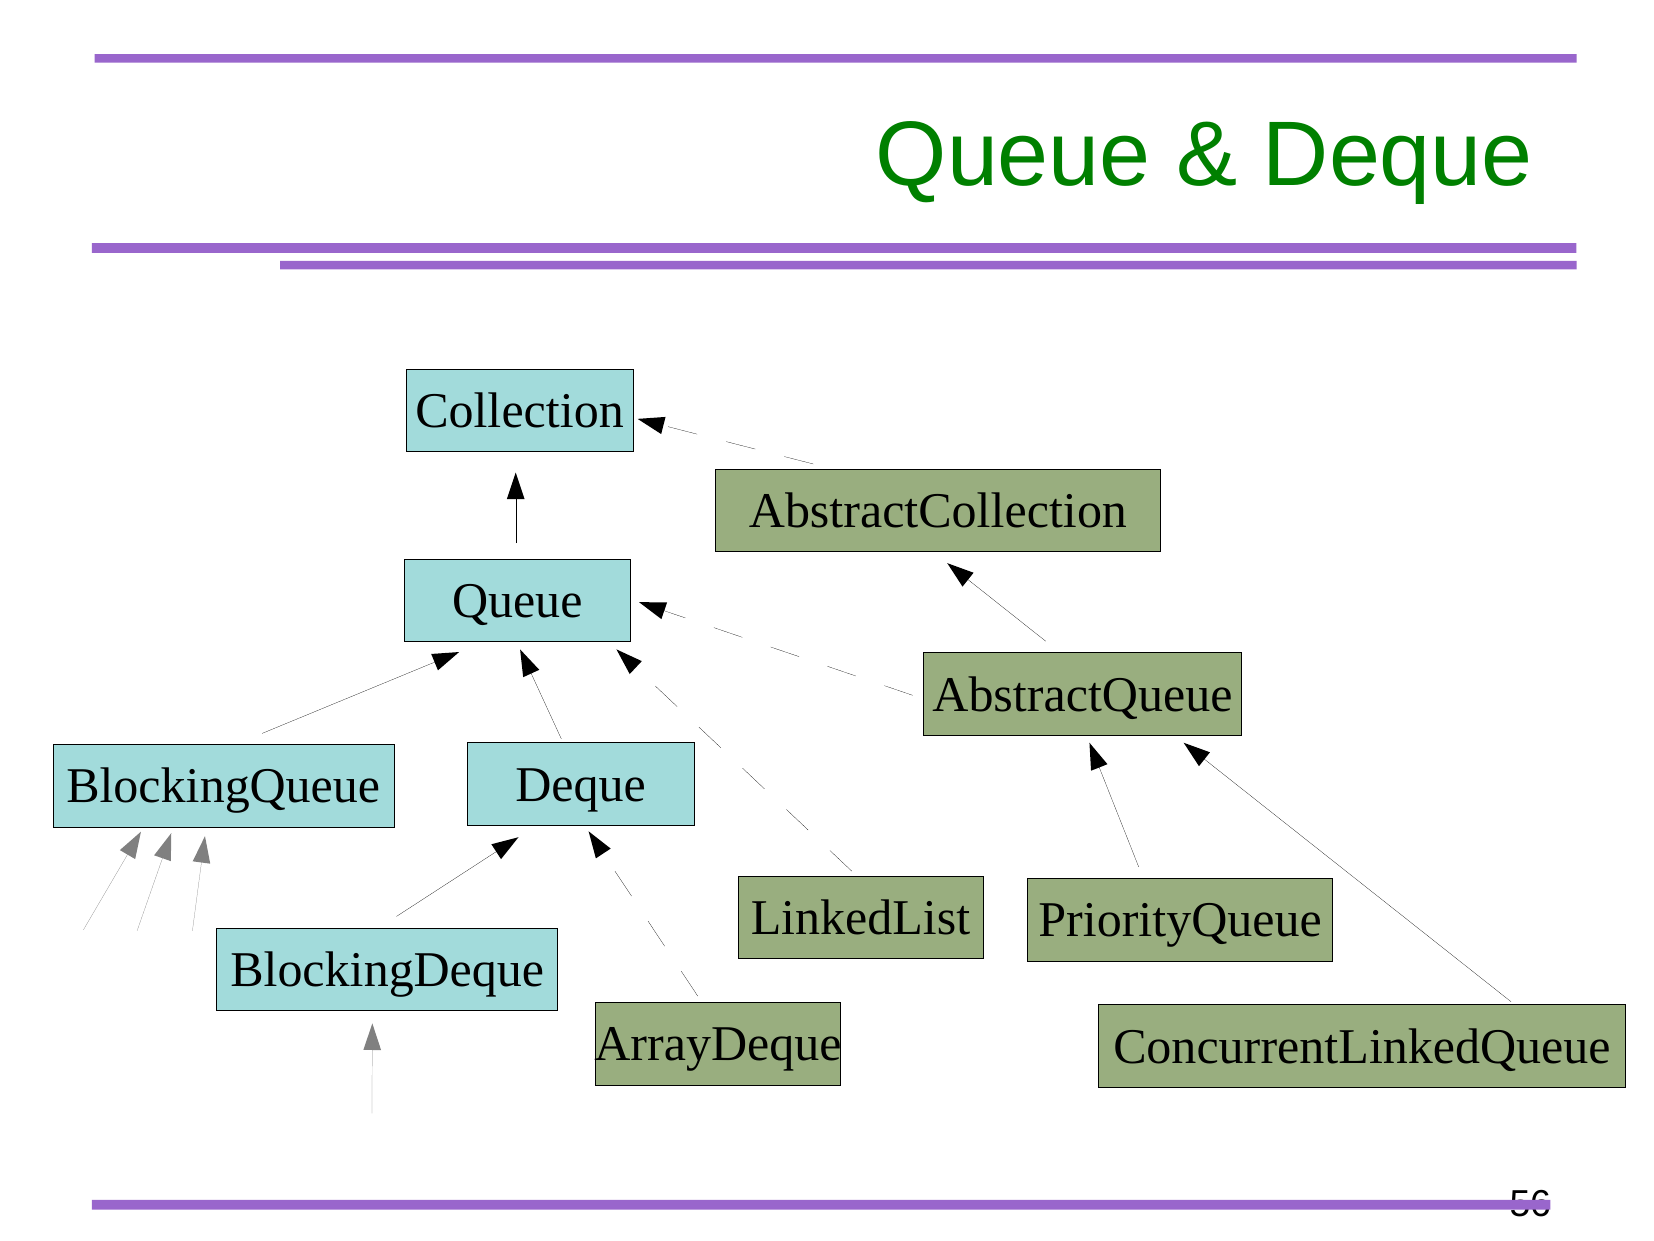

# Queue & Deque
Collection
AbstractCollection
Queue
AbstractQueue
Deque
BlockingQueue
LinkedList
PriorityQueue
BlockingDeque
ArrayDeque
ConcurrentLinkedQueue